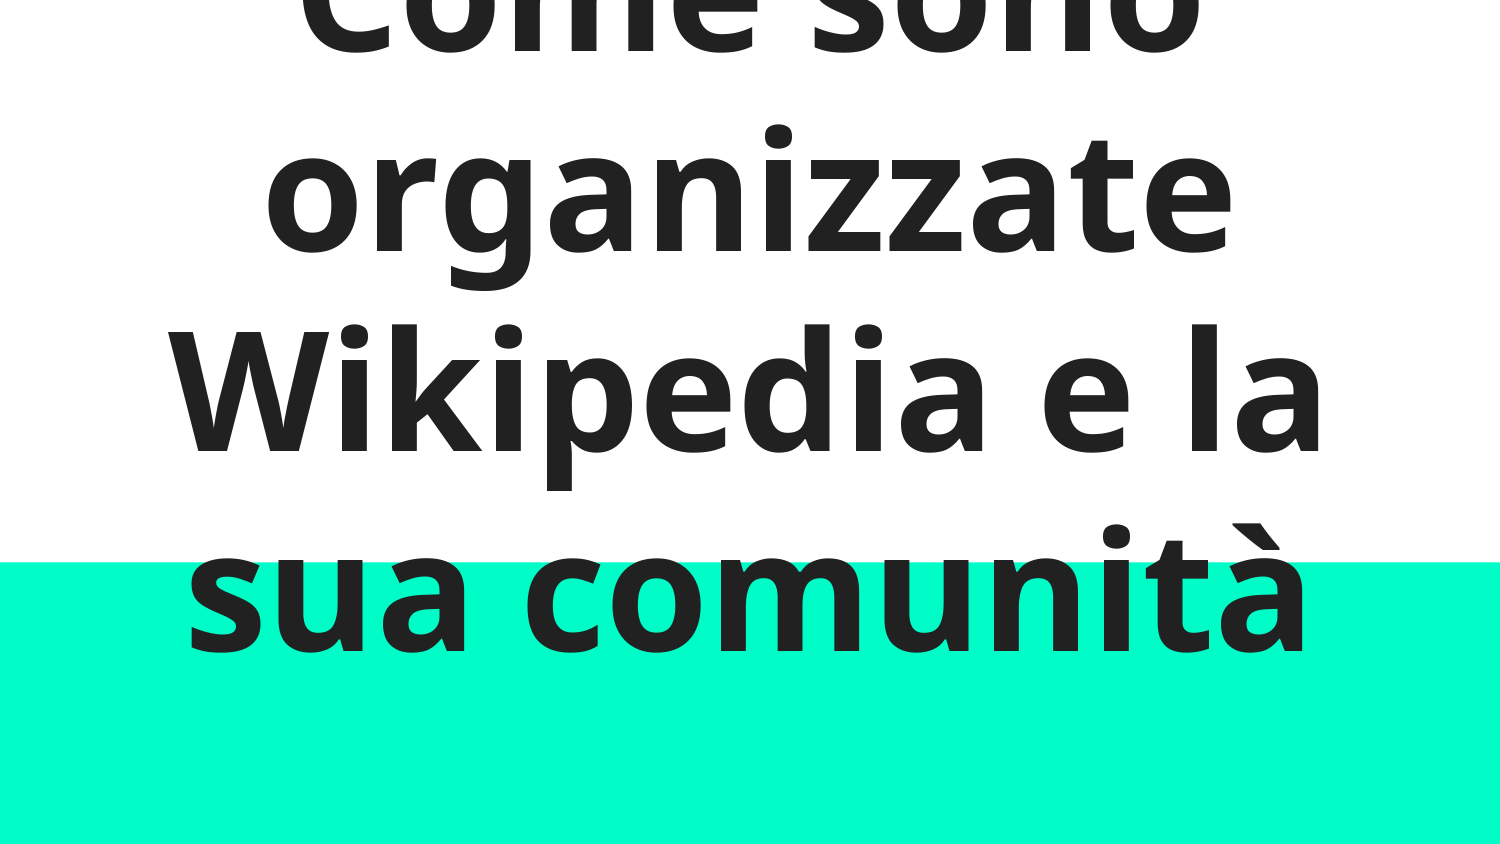

# Come sono organizzate Wikipedia e la sua comunità